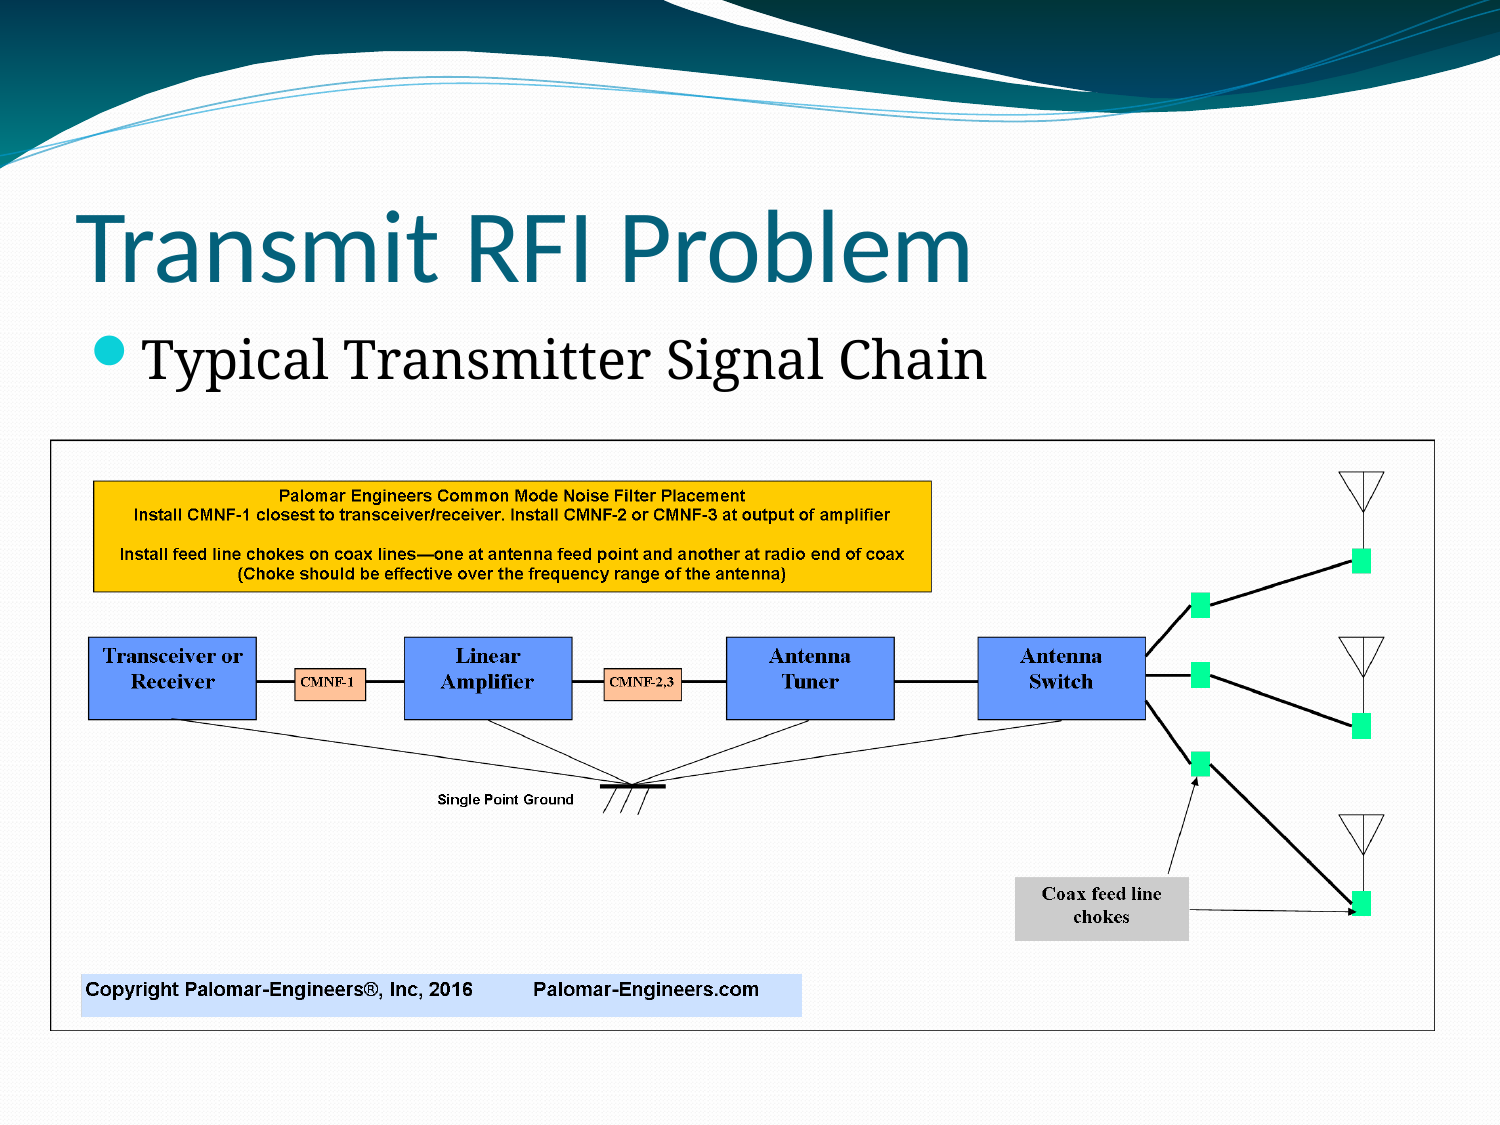

# Transmit RFI Problem
Typical Transmitter Signal Chain